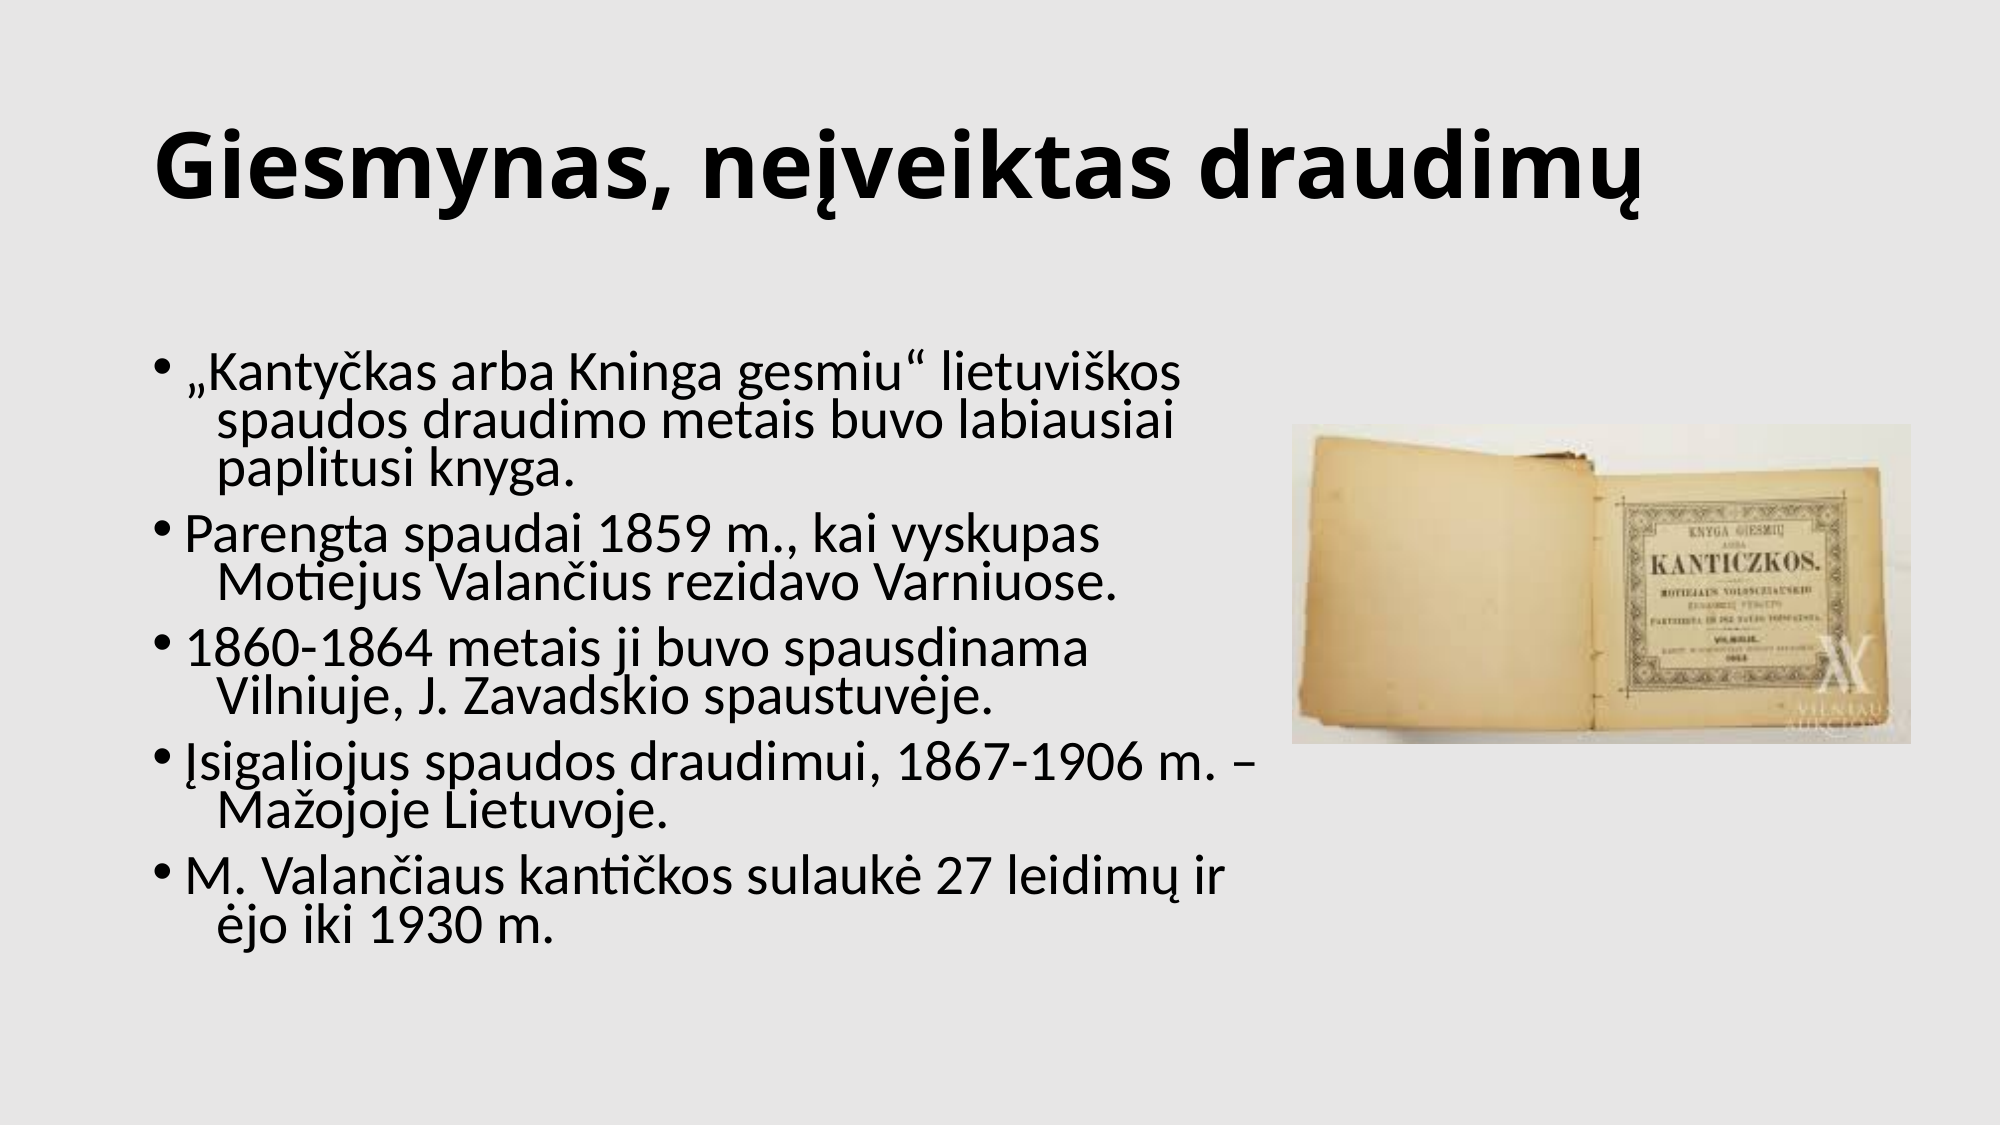

# Giesmynas, neįveiktas draudimų
„Kantyčkas arba Kninga gesmiu“ lietuviškos spaudos draudimo metais buvo labiausiai paplitusi knyga.
Parengta spaudai 1859 m., kai vyskupas Motiejus Valančius rezidavo Varniuose.
1860-1864 metais ji buvo spausdinama Vilniuje, J. Zavadskio spaustuvėje.
Įsigaliojus spaudos draudimui, 1867-1906 m. – Mažojoje Lietuvoje.
M. Valančiaus kantičkos sulaukė 27 leidimų ir ėjo iki 1930 m.